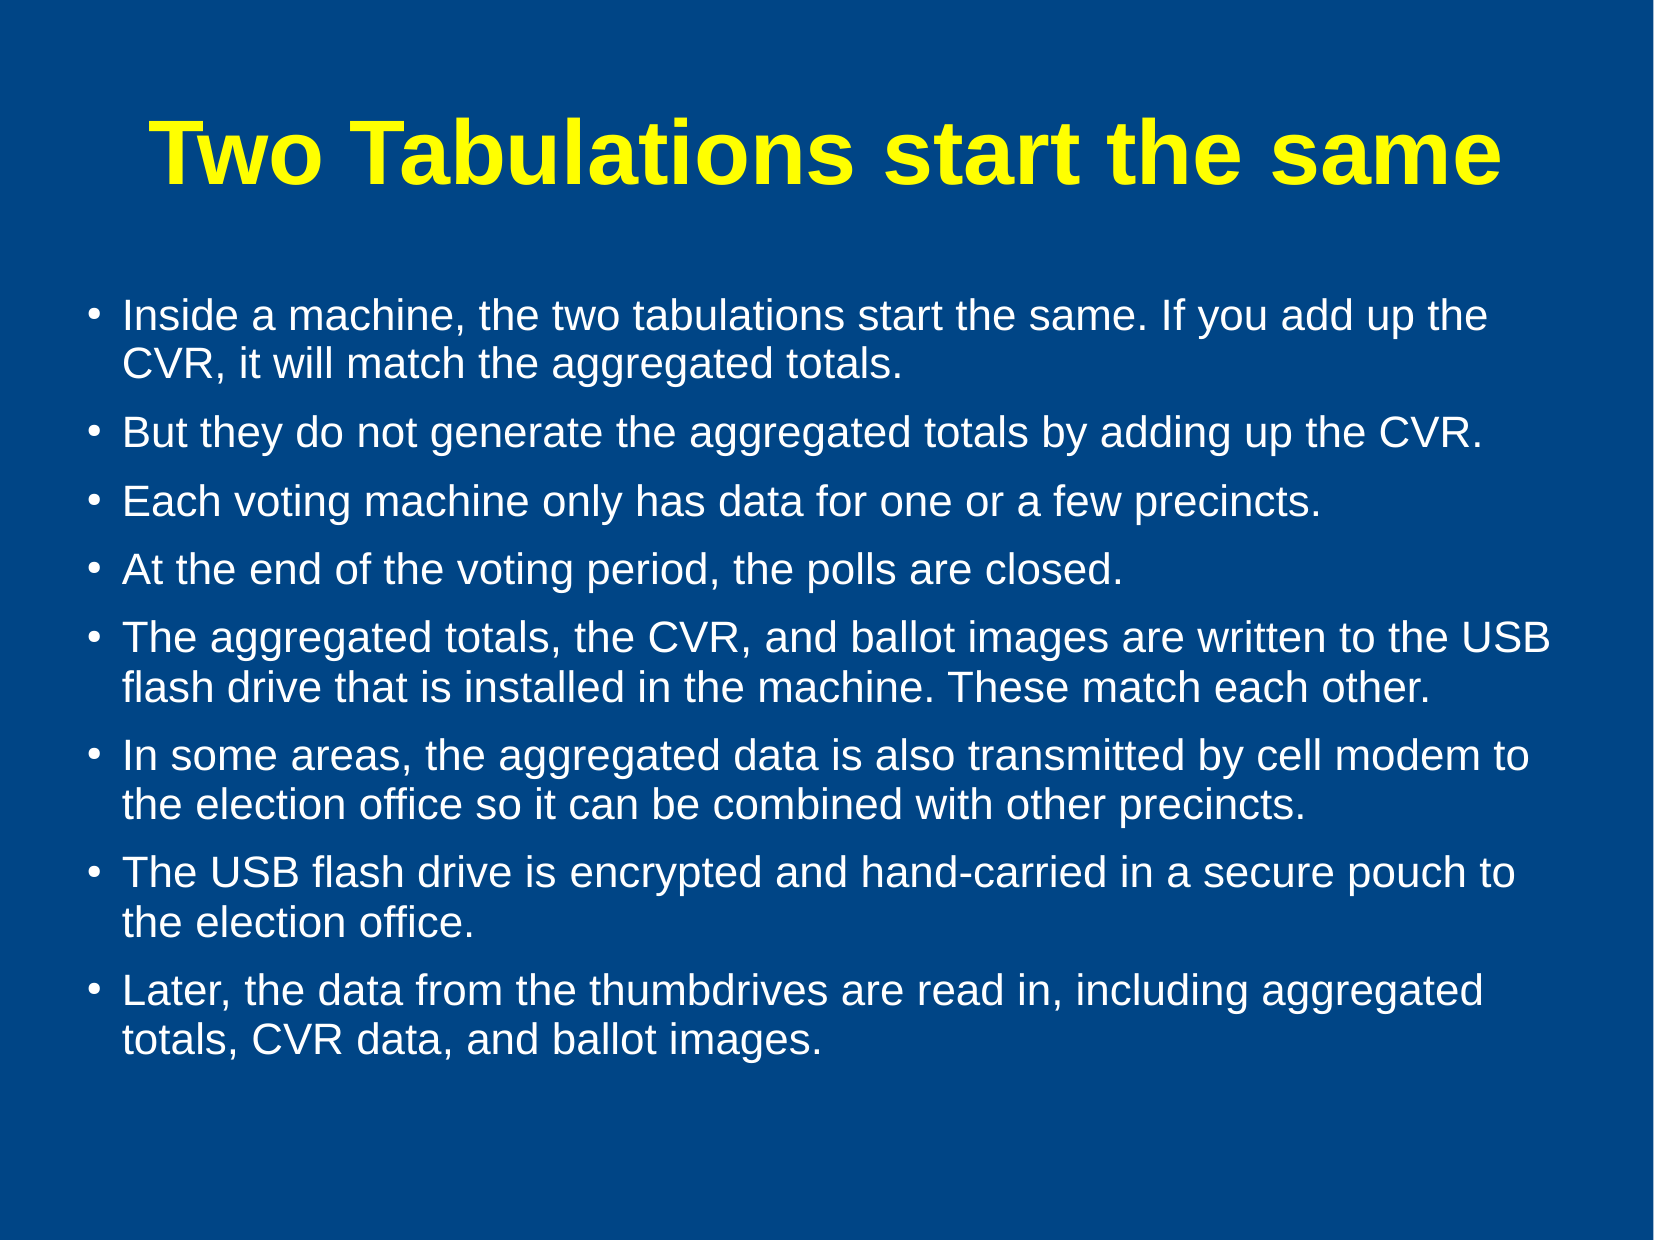

# Two Tabulations start the same
Inside a machine, the two tabulations start the same. If you add up the CVR, it will match the aggregated totals.
But they do not generate the aggregated totals by adding up the CVR.
Each voting machine only has data for one or a few precincts.
At the end of the voting period, the polls are closed.
The aggregated totals, the CVR, and ballot images are written to the USB flash drive that is installed in the machine. These match each other.
In some areas, the aggregated data is also transmitted by cell modem to the election office so it can be combined with other precincts.
The USB flash drive is encrypted and hand-carried in a secure pouch to the election office.
Later, the data from the thumbdrives are read in, including aggregated totals, CVR data, and ballot images.